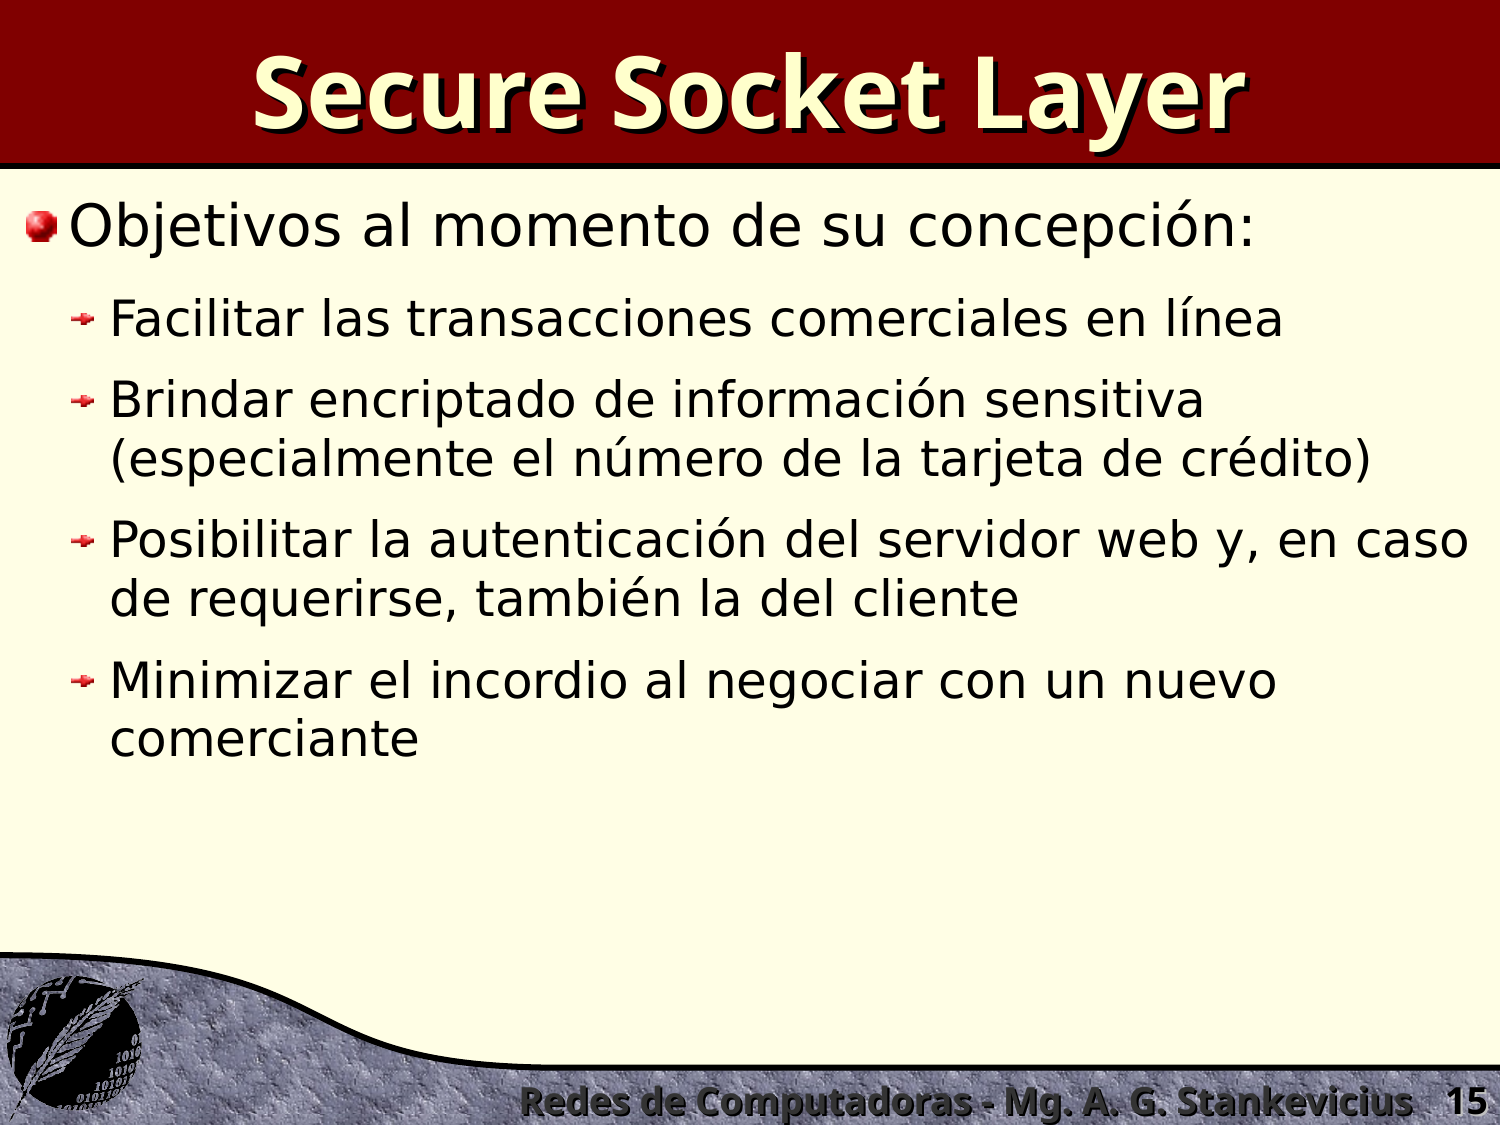

# Secure Socket Layer
Objetivos al momento de su concepción:
Facilitar las transacciones comerciales en línea
Brindar encriptado de información sensitiva (especialmente el número de la tarjeta de crédito)
Posibilitar la autenticación del servidor web y, en caso de requerirse, también la del cliente
Minimizar el incordio al negociar con un nuevo comerciante
15